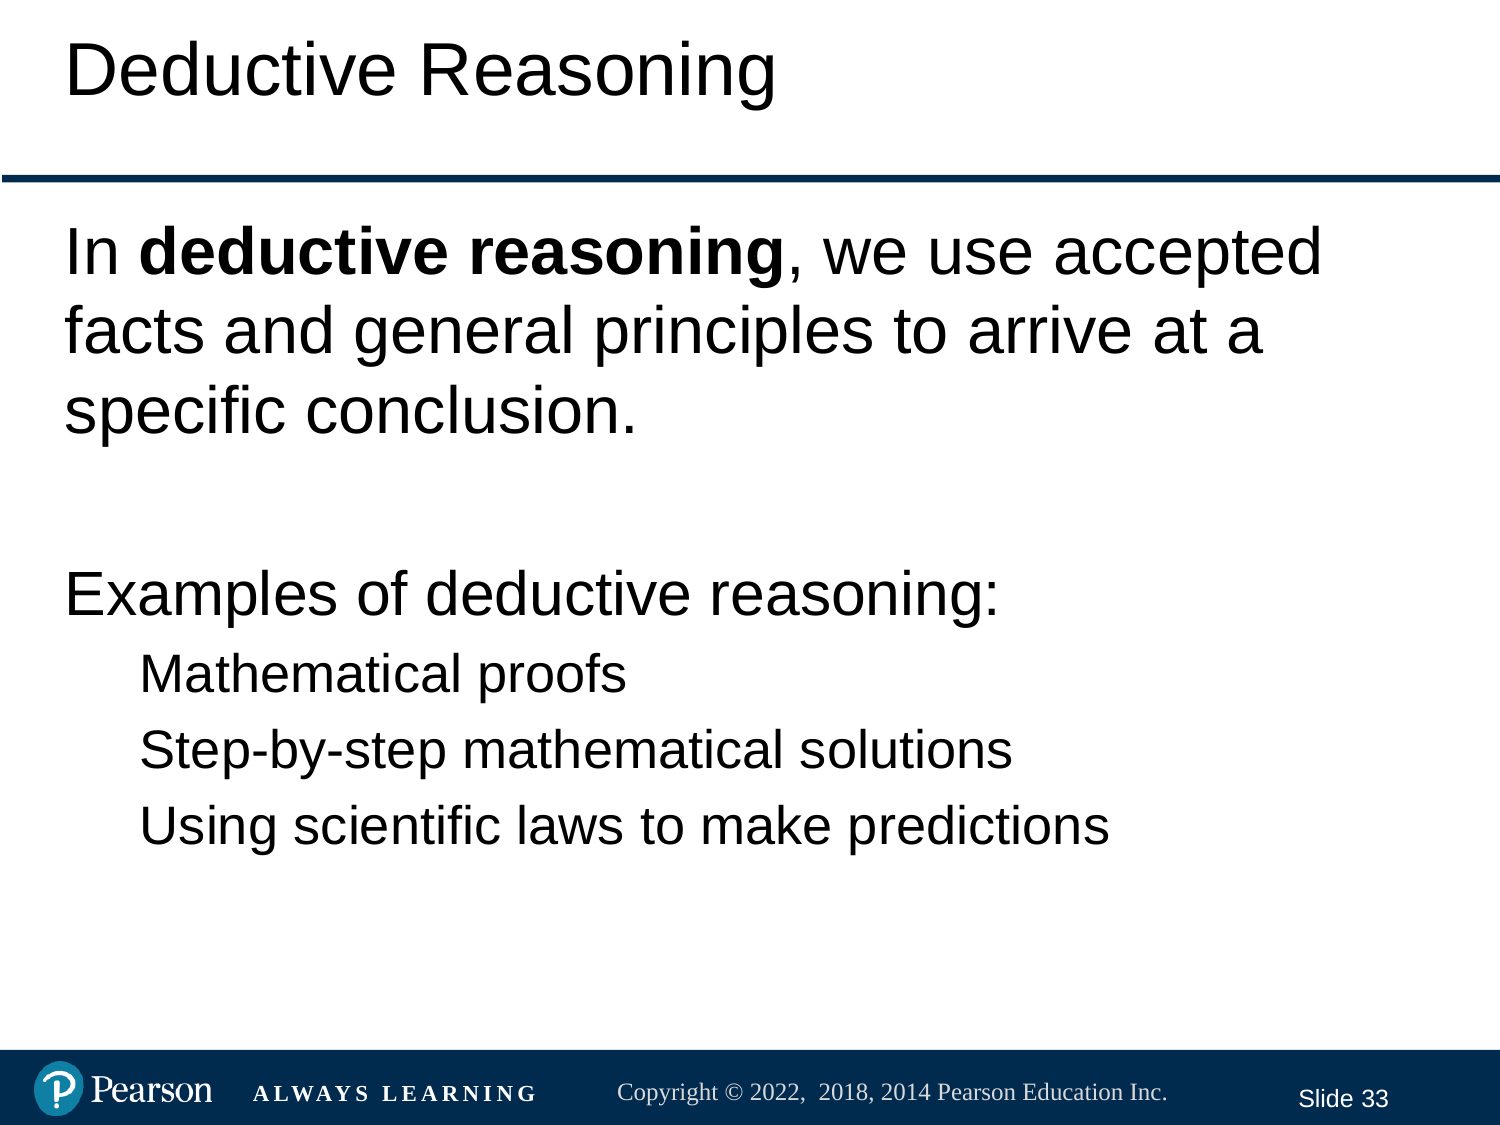

# Deductive Reasoning
In deductive reasoning, we use accepted facts and general principles to arrive at a specific conclusion.
Examples of deductive reasoning:
Mathematical proofs
Step-by-step mathematical solutions
Using scientific laws to make predictions